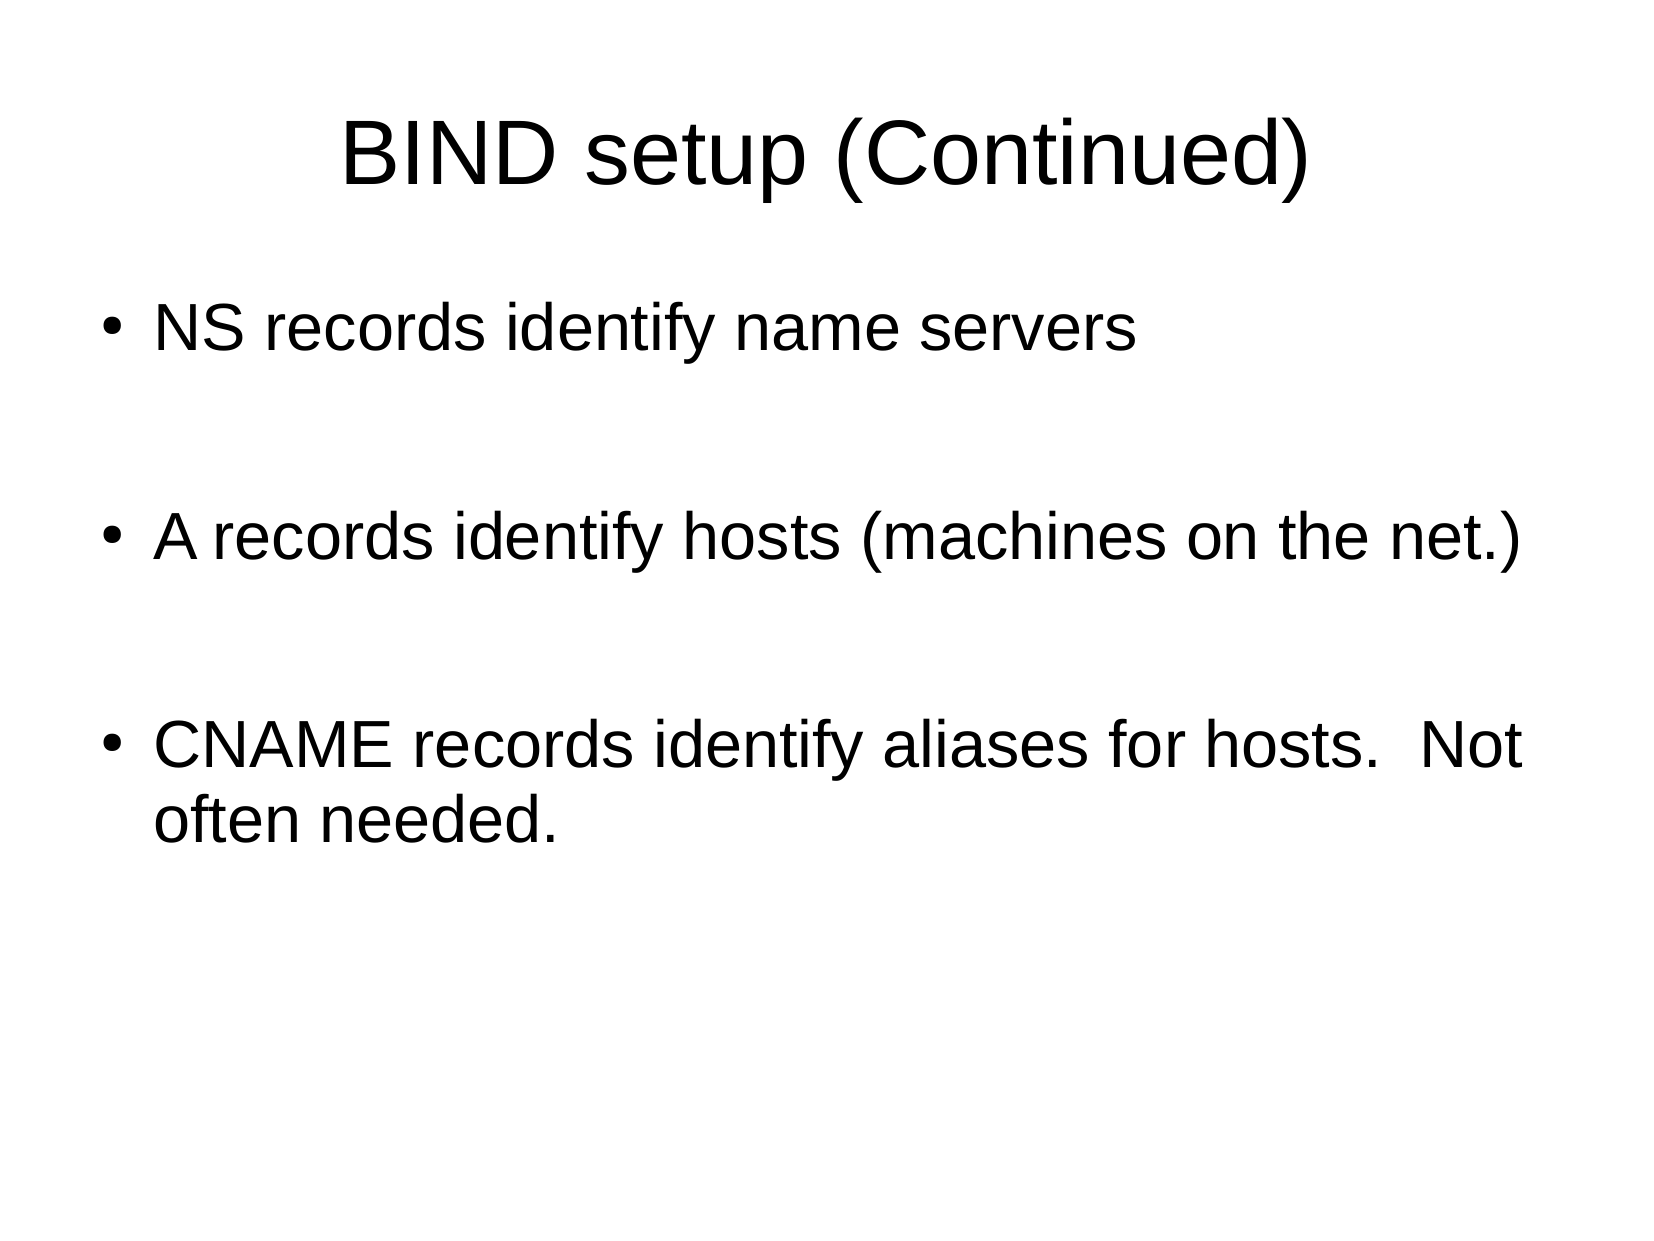

# BIND setup (Continued)
NS records identify name servers
A records identify hosts (machines on the net.)
CNAME records identify aliases for hosts. Not often needed.